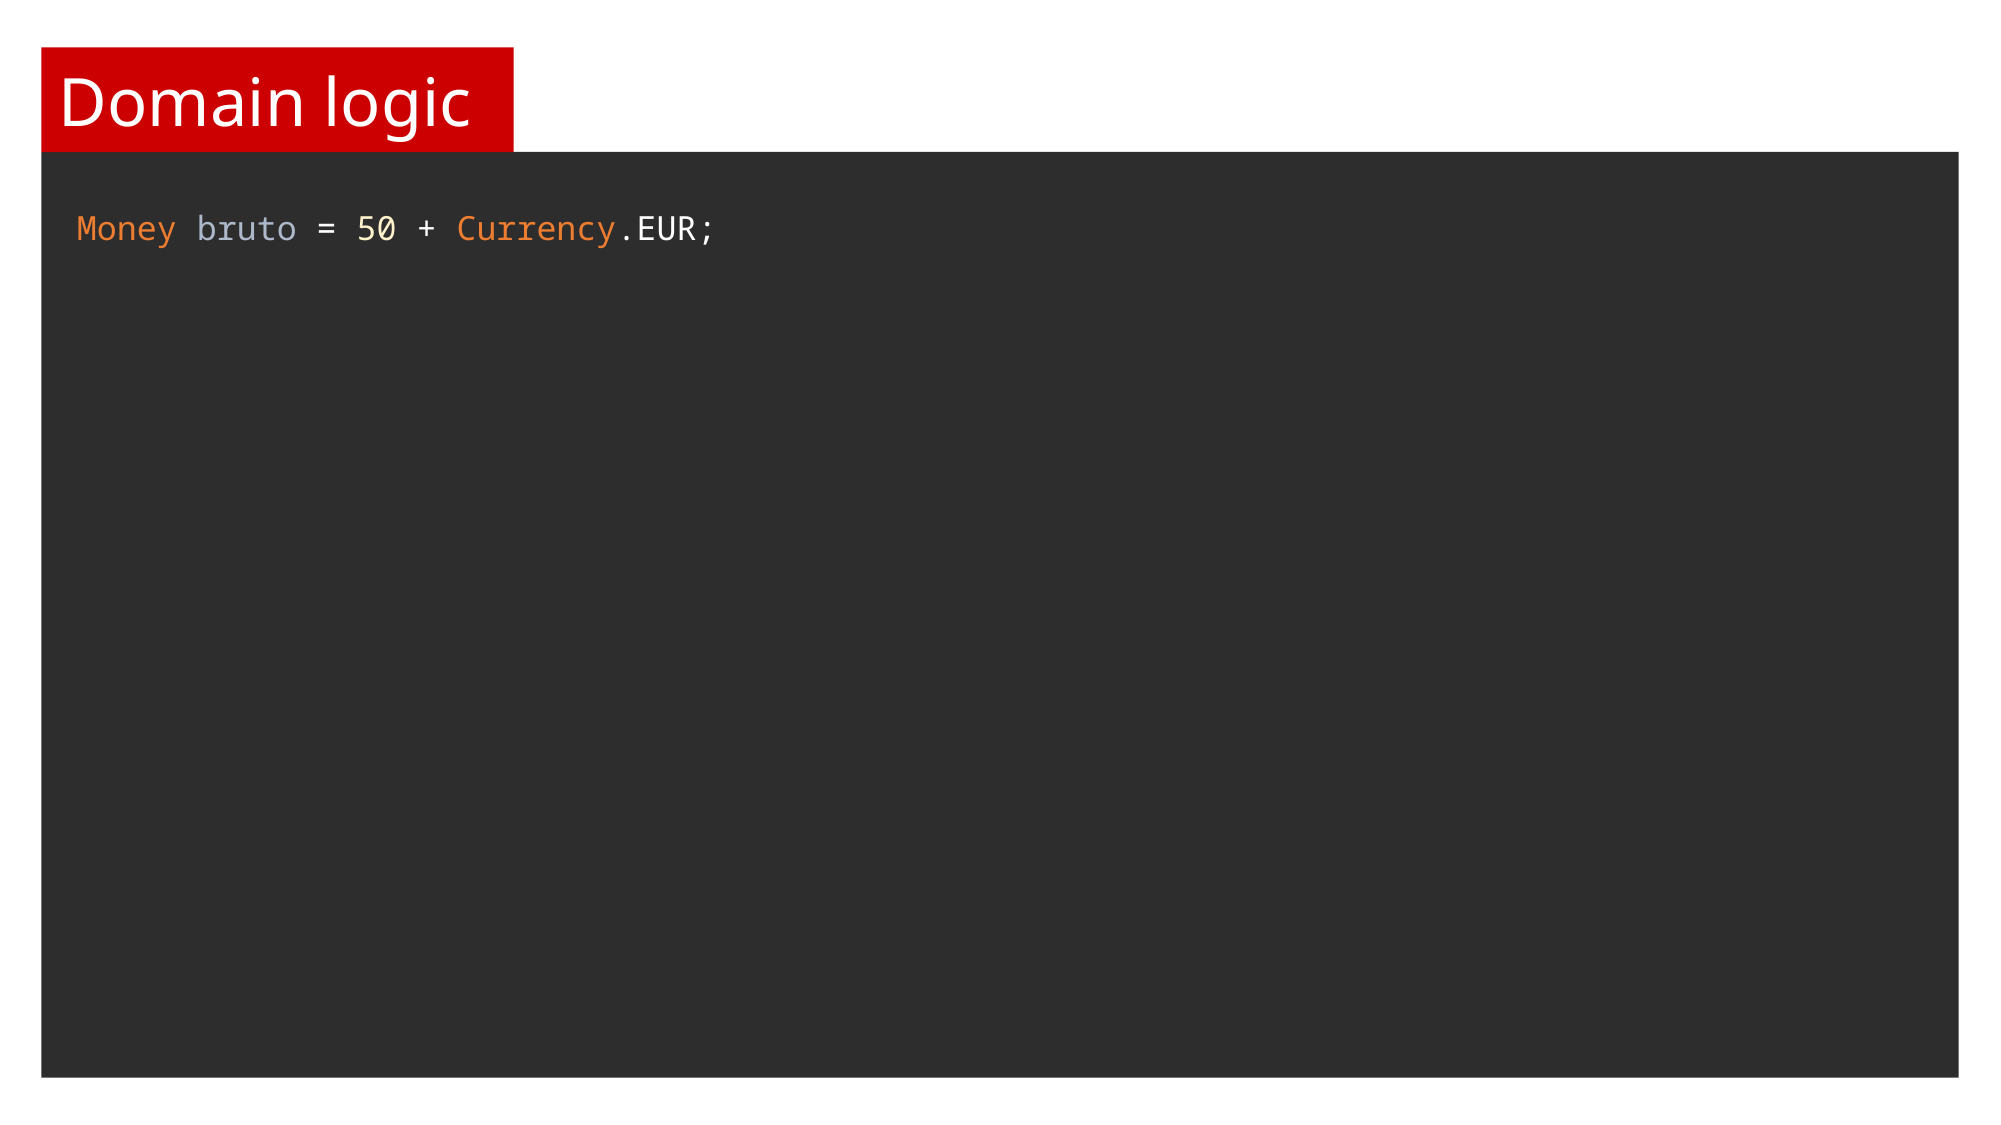

Domain logic
Money bruto = 50 + Currency.EUR;